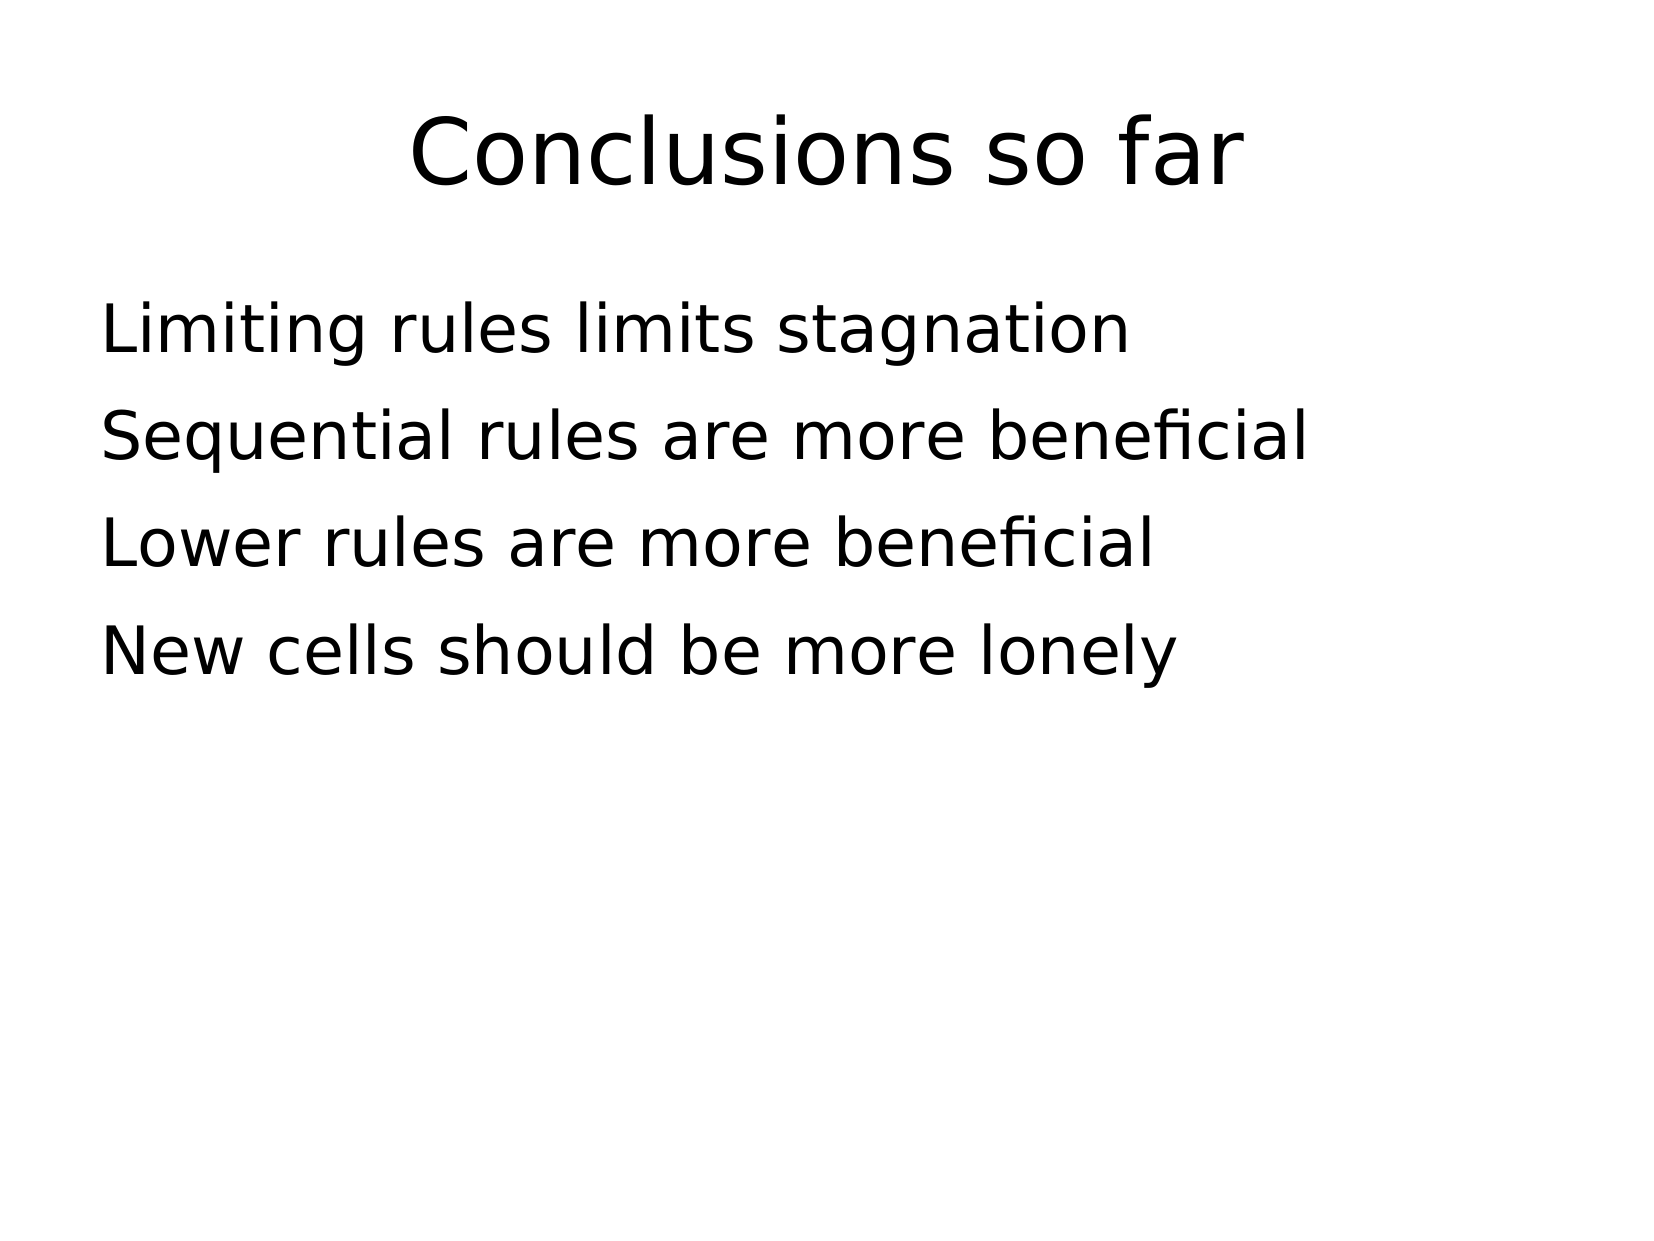

# Conclusions so far
Limiting rules limits stagnation
Sequential rules are more beneficial
Lower rules are more beneficial
New cells should be more lonely